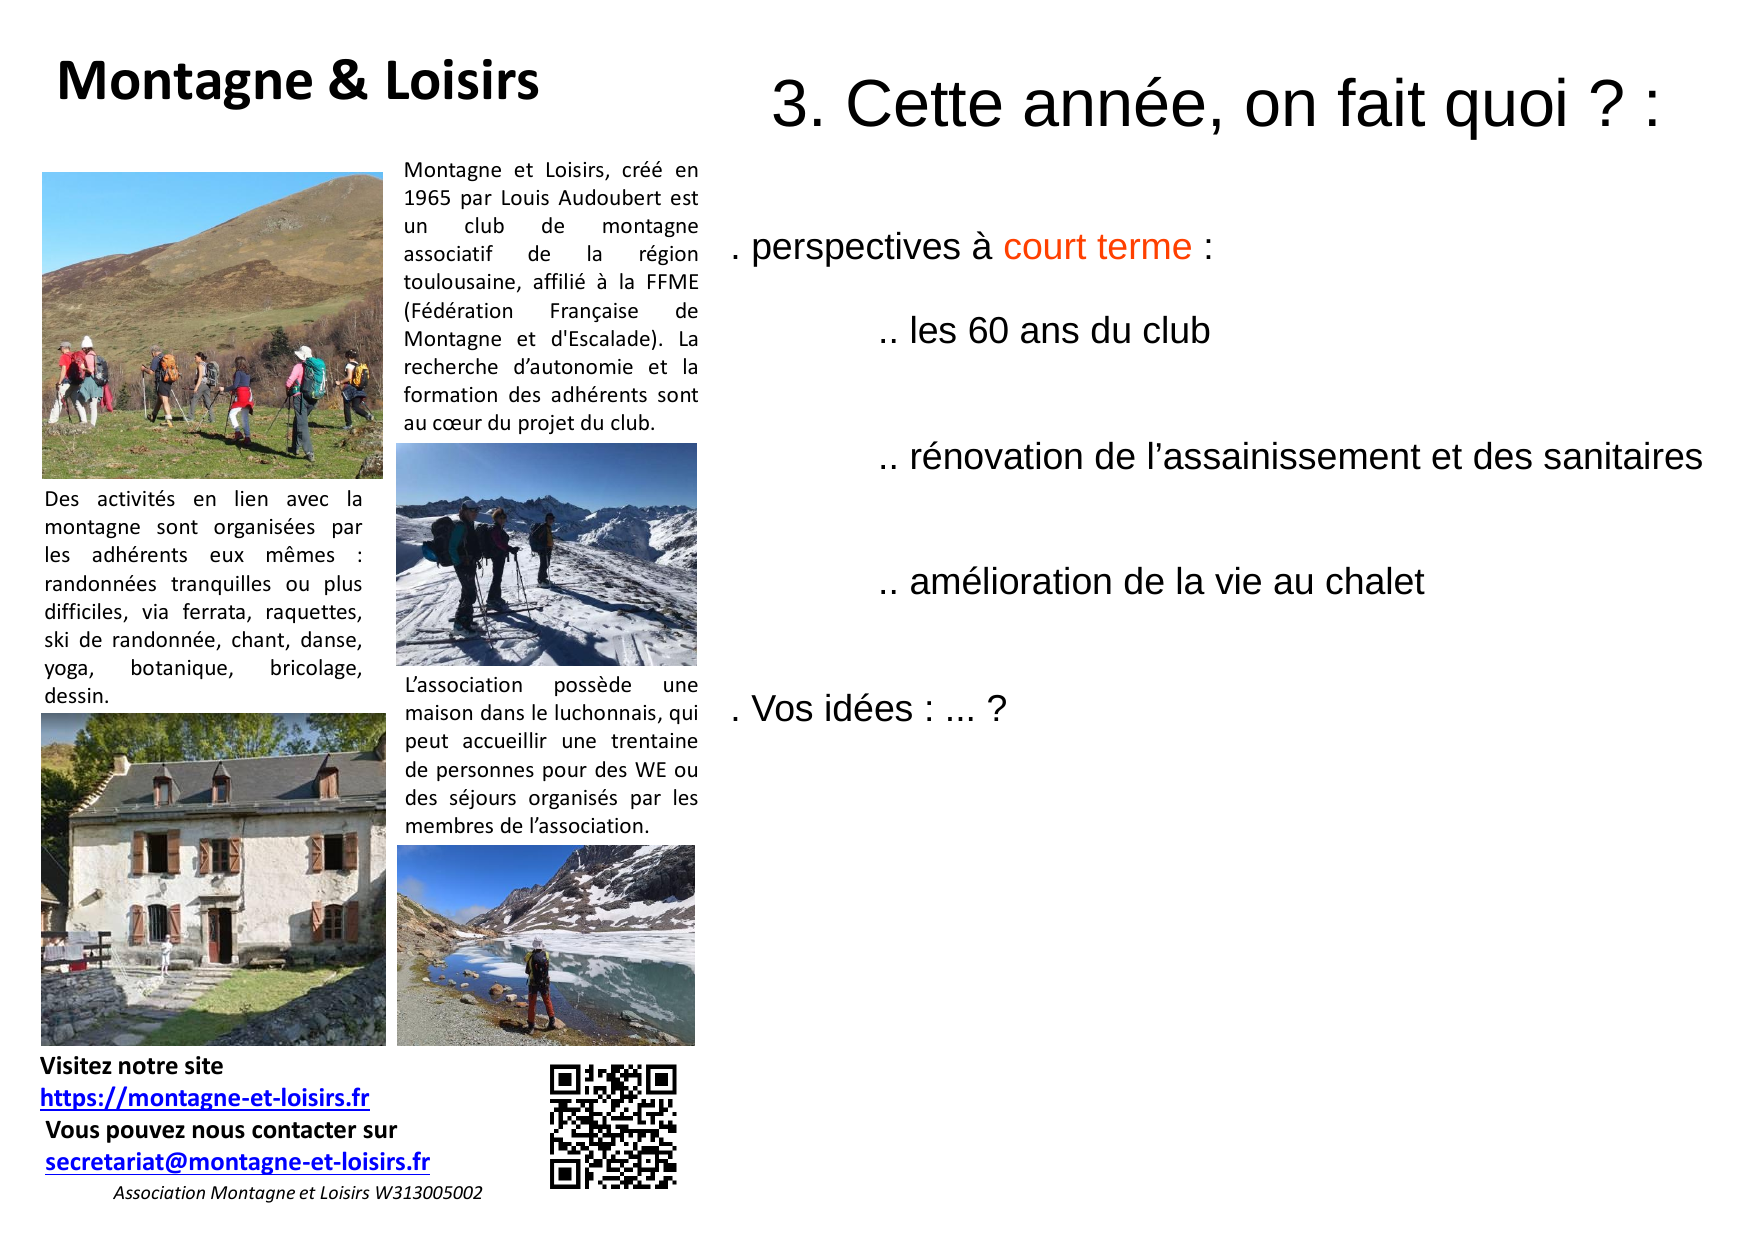

3. Cette année, on fait quoi ? :
. perspectives à court terme :
		.. les 60 ans du club
		.. rénovation de l’assainissement et des sanitaires
		.. amélioration de la vie au chalet
. Vos idées : ... ?